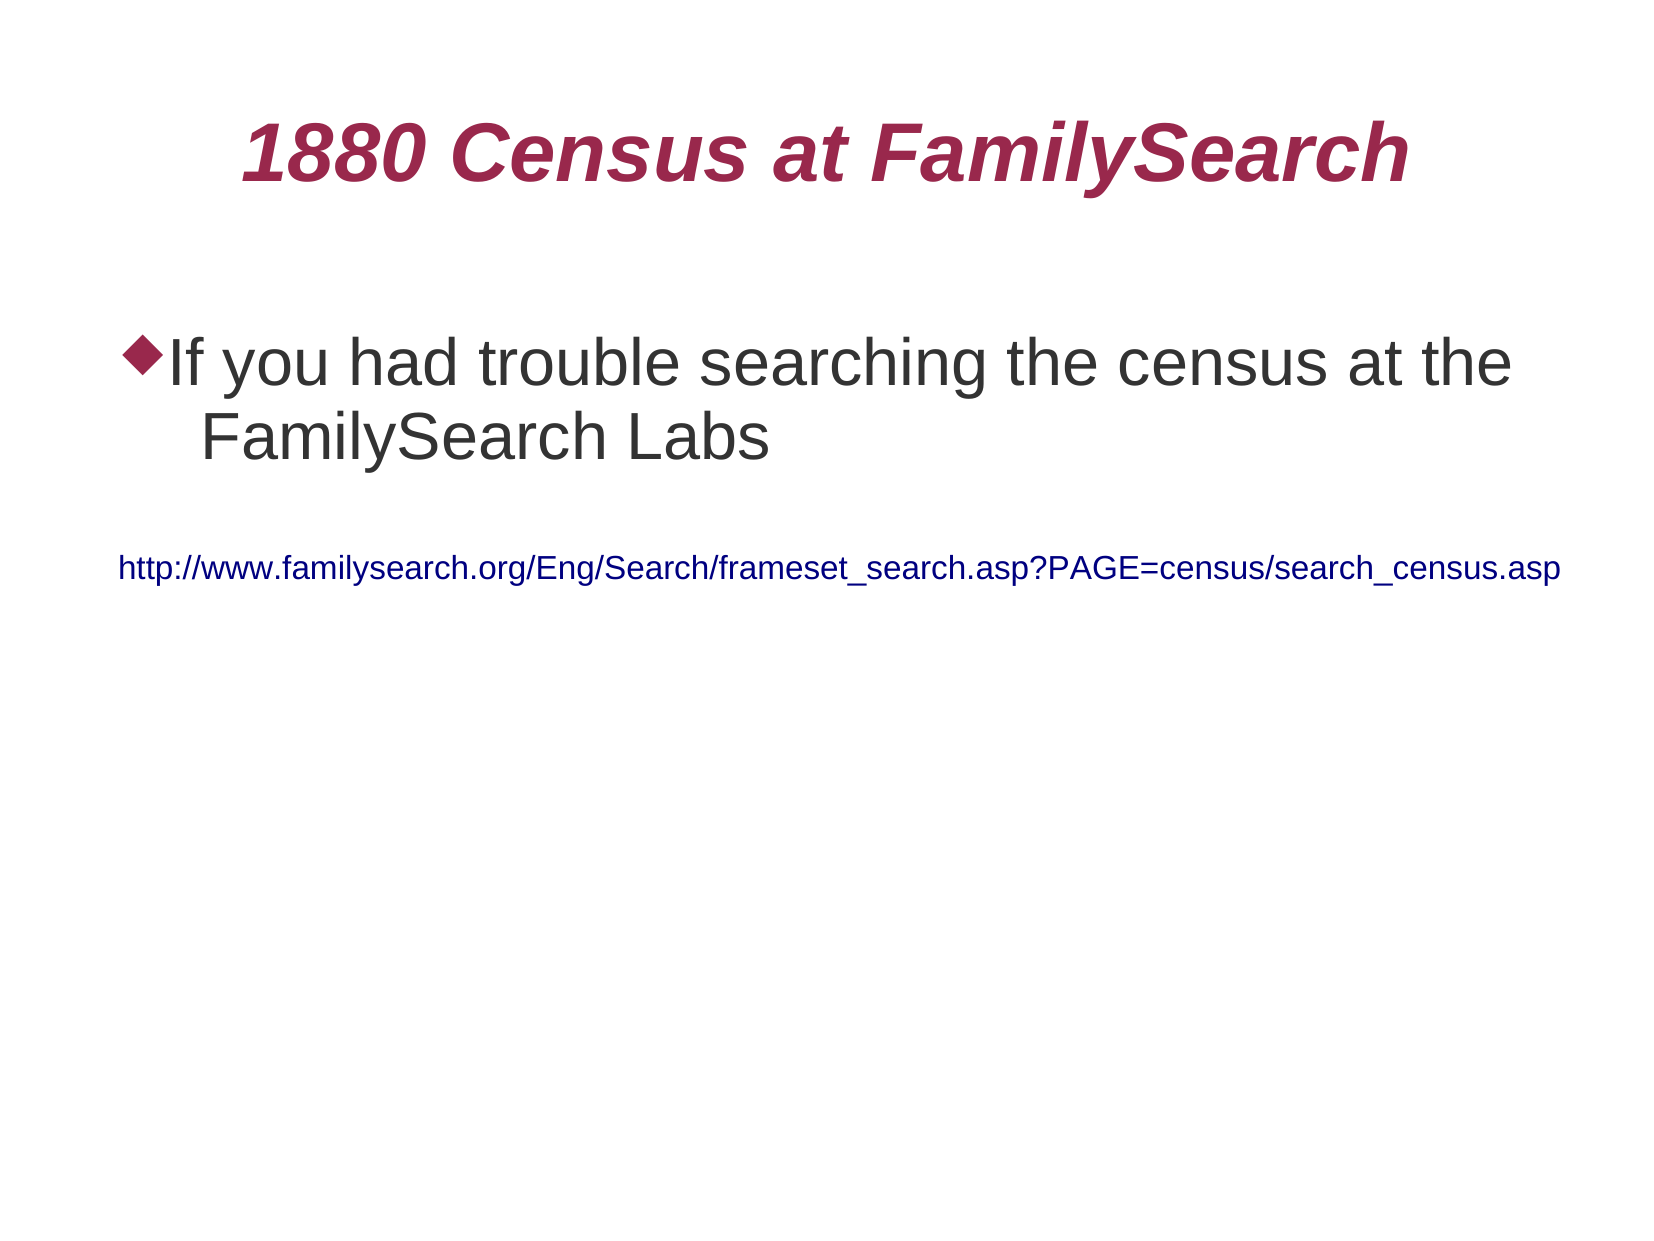

# 1880 Census at FamilySearch
If you had trouble searching the census at the FamilySearch Labs
http://www.familysearch.org/Eng/Search/frameset_search.asp?PAGE=census/search_census.asp